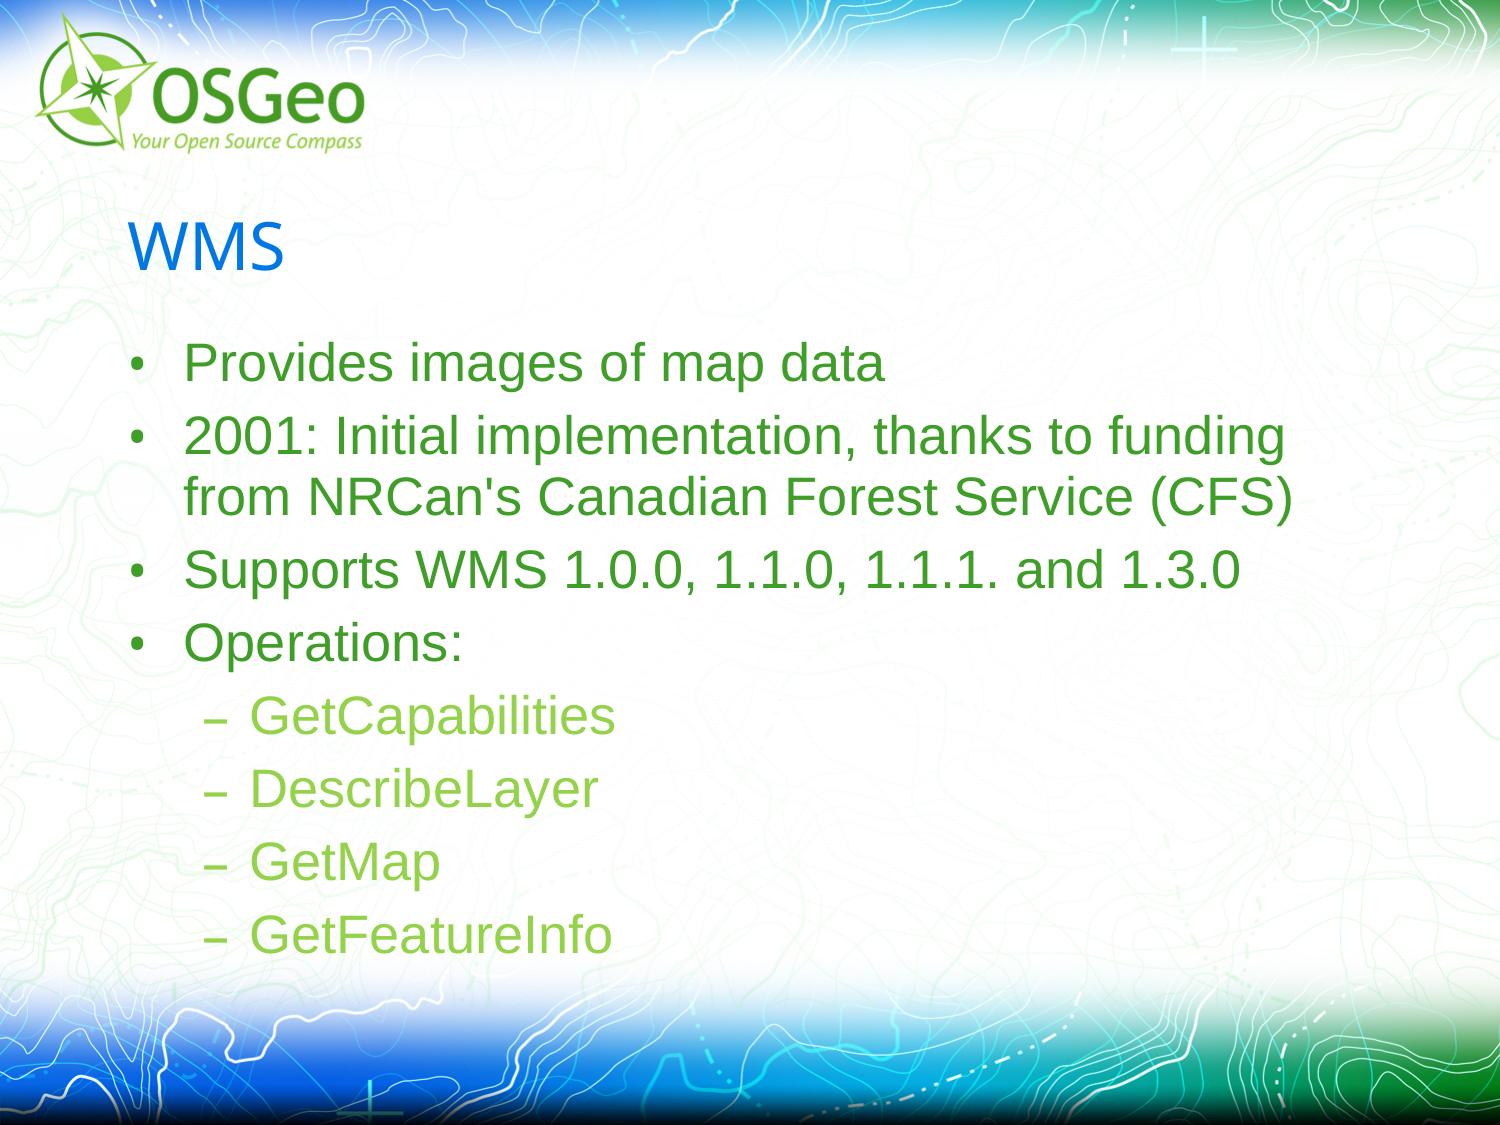

# WMS
Provides images of map data
2001: Initial implementation, thanks to funding from NRCan's Canadian Forest Service (CFS)
Supports WMS 1.0.0, 1.1.0, 1.1.1. and 1.3.0
Operations:
GetCapabilities
DescribeLayer
GetMap
GetFeatureInfo